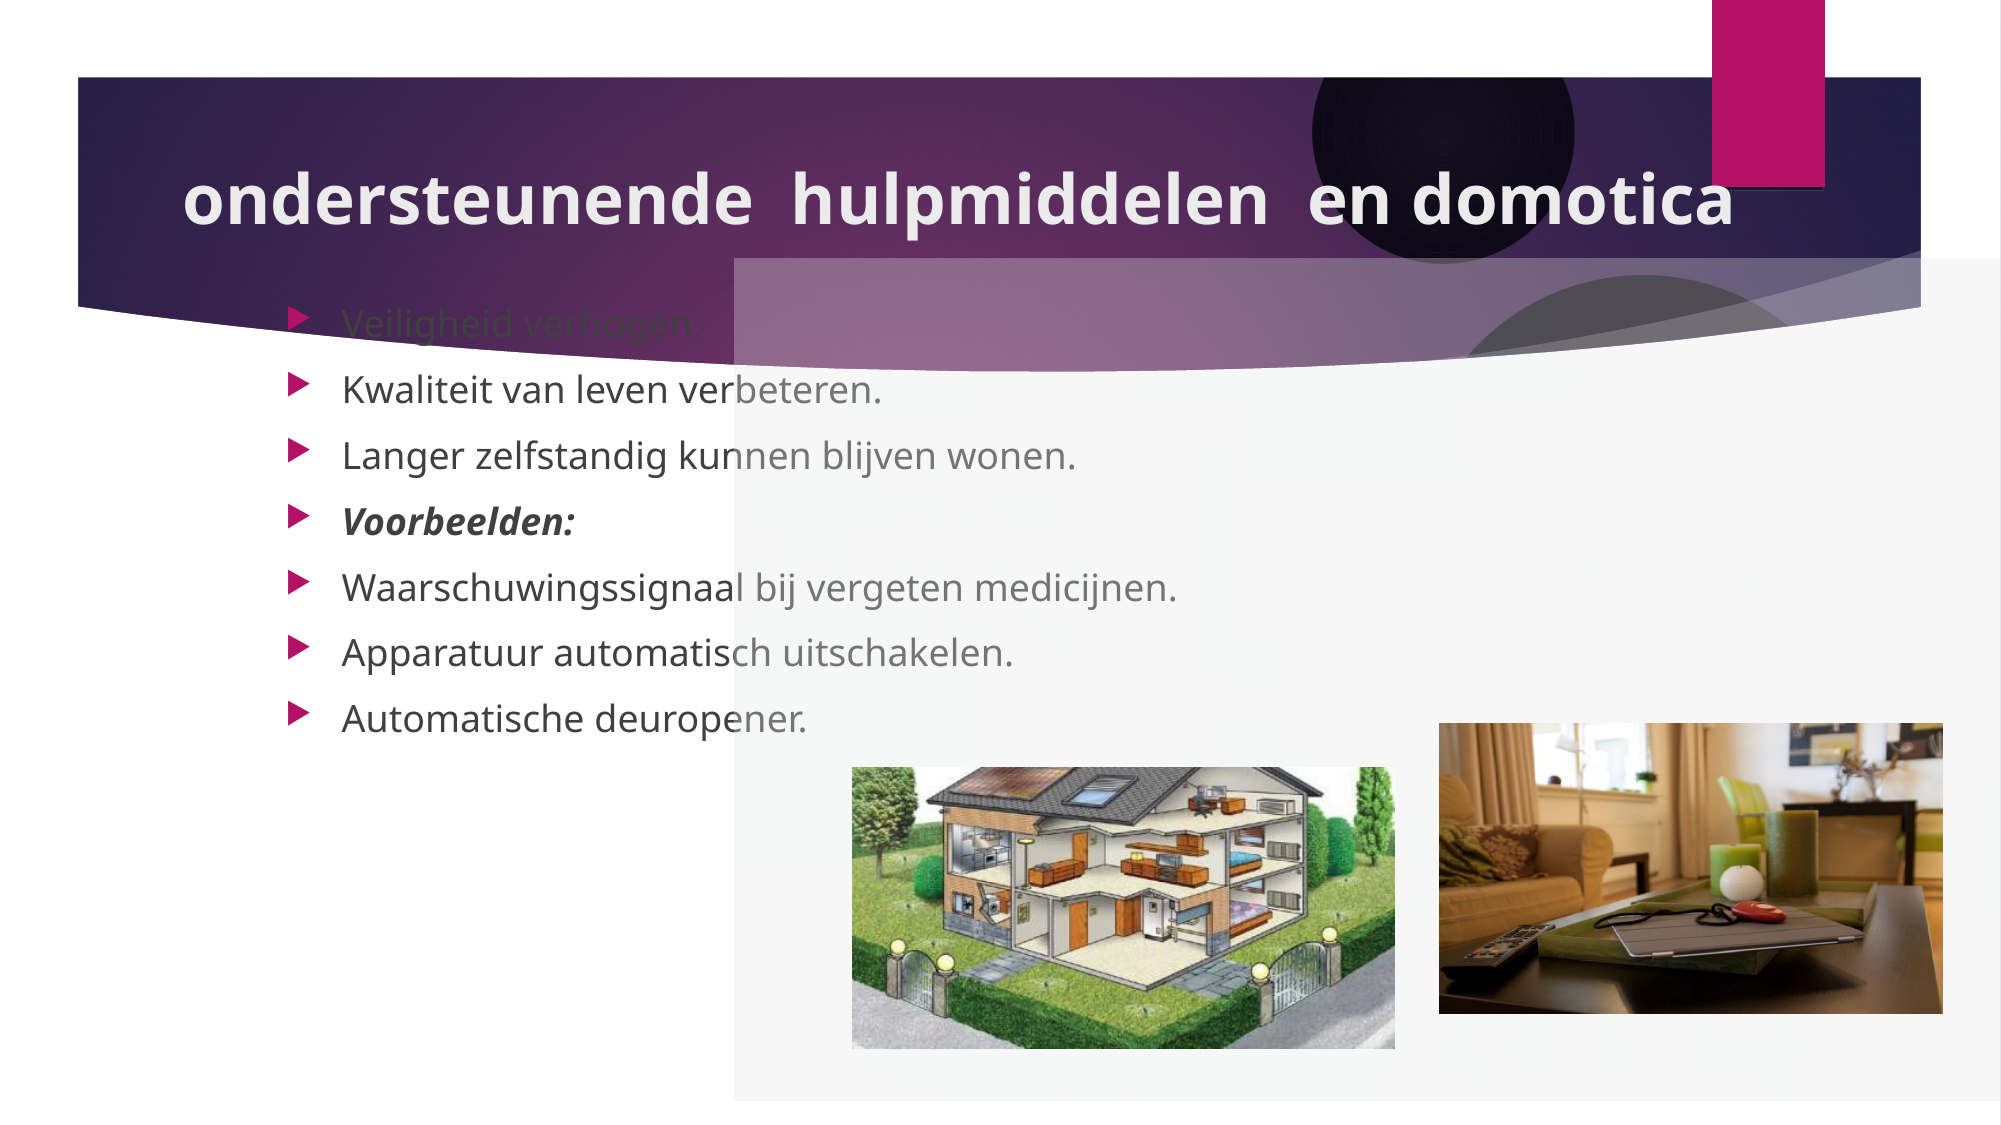

# ondersteunende hulpmiddelen en domotica
Veiligheid verhogen.
Kwaliteit van leven verbeteren.
Langer zelfstandig kunnen blijven wonen.
Voorbeelden:
Waarschuwingssignaal bij vergeten medicijnen.
Apparatuur automatisch uitschakelen.
Automatische deuropener.